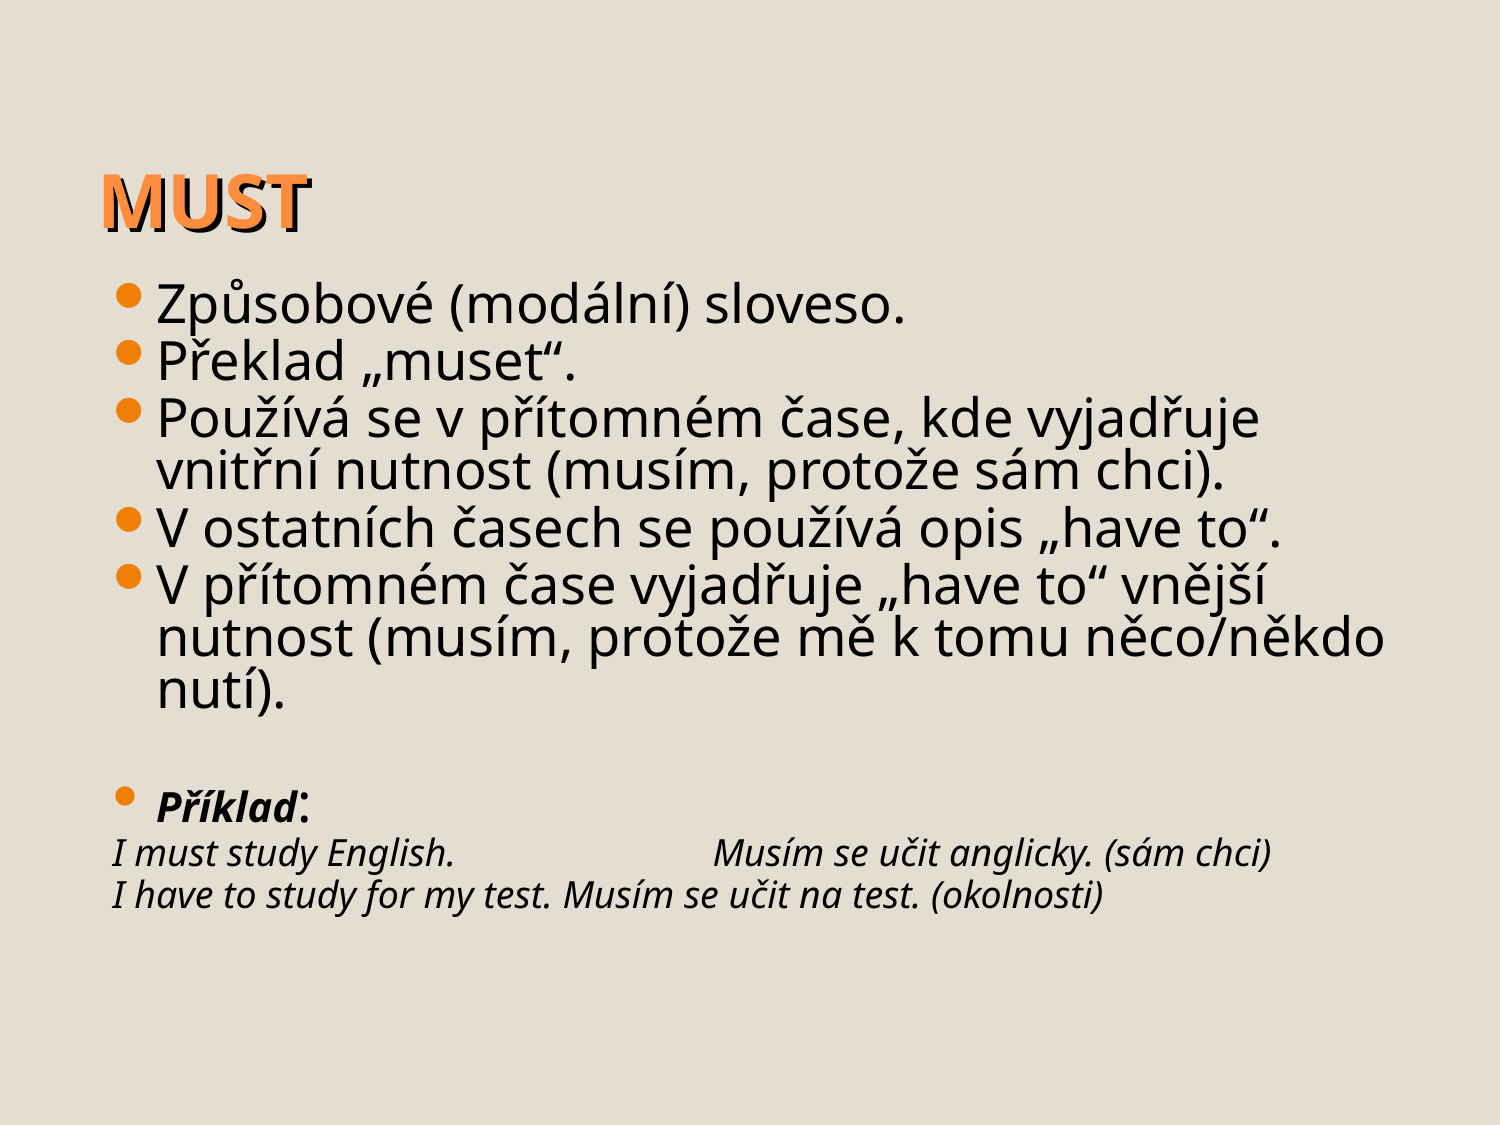

# MUST
Způsobové (modální) sloveso.
Překlad „muset“.
Používá se v přítomném čase, kde vyjadřuje vnitřní nutnost (musím, protože sám chci).
V ostatních časech se používá opis „have to“.
V přítomném čase vyjadřuje „have to“ vnější nutnost (musím, protože mě k tomu něco/někdo nutí).
Příklad:
I must study English.		Musím se učit anglicky. (sám chci)
I have to study for my test.	Musím se učit na test. (okolnosti)